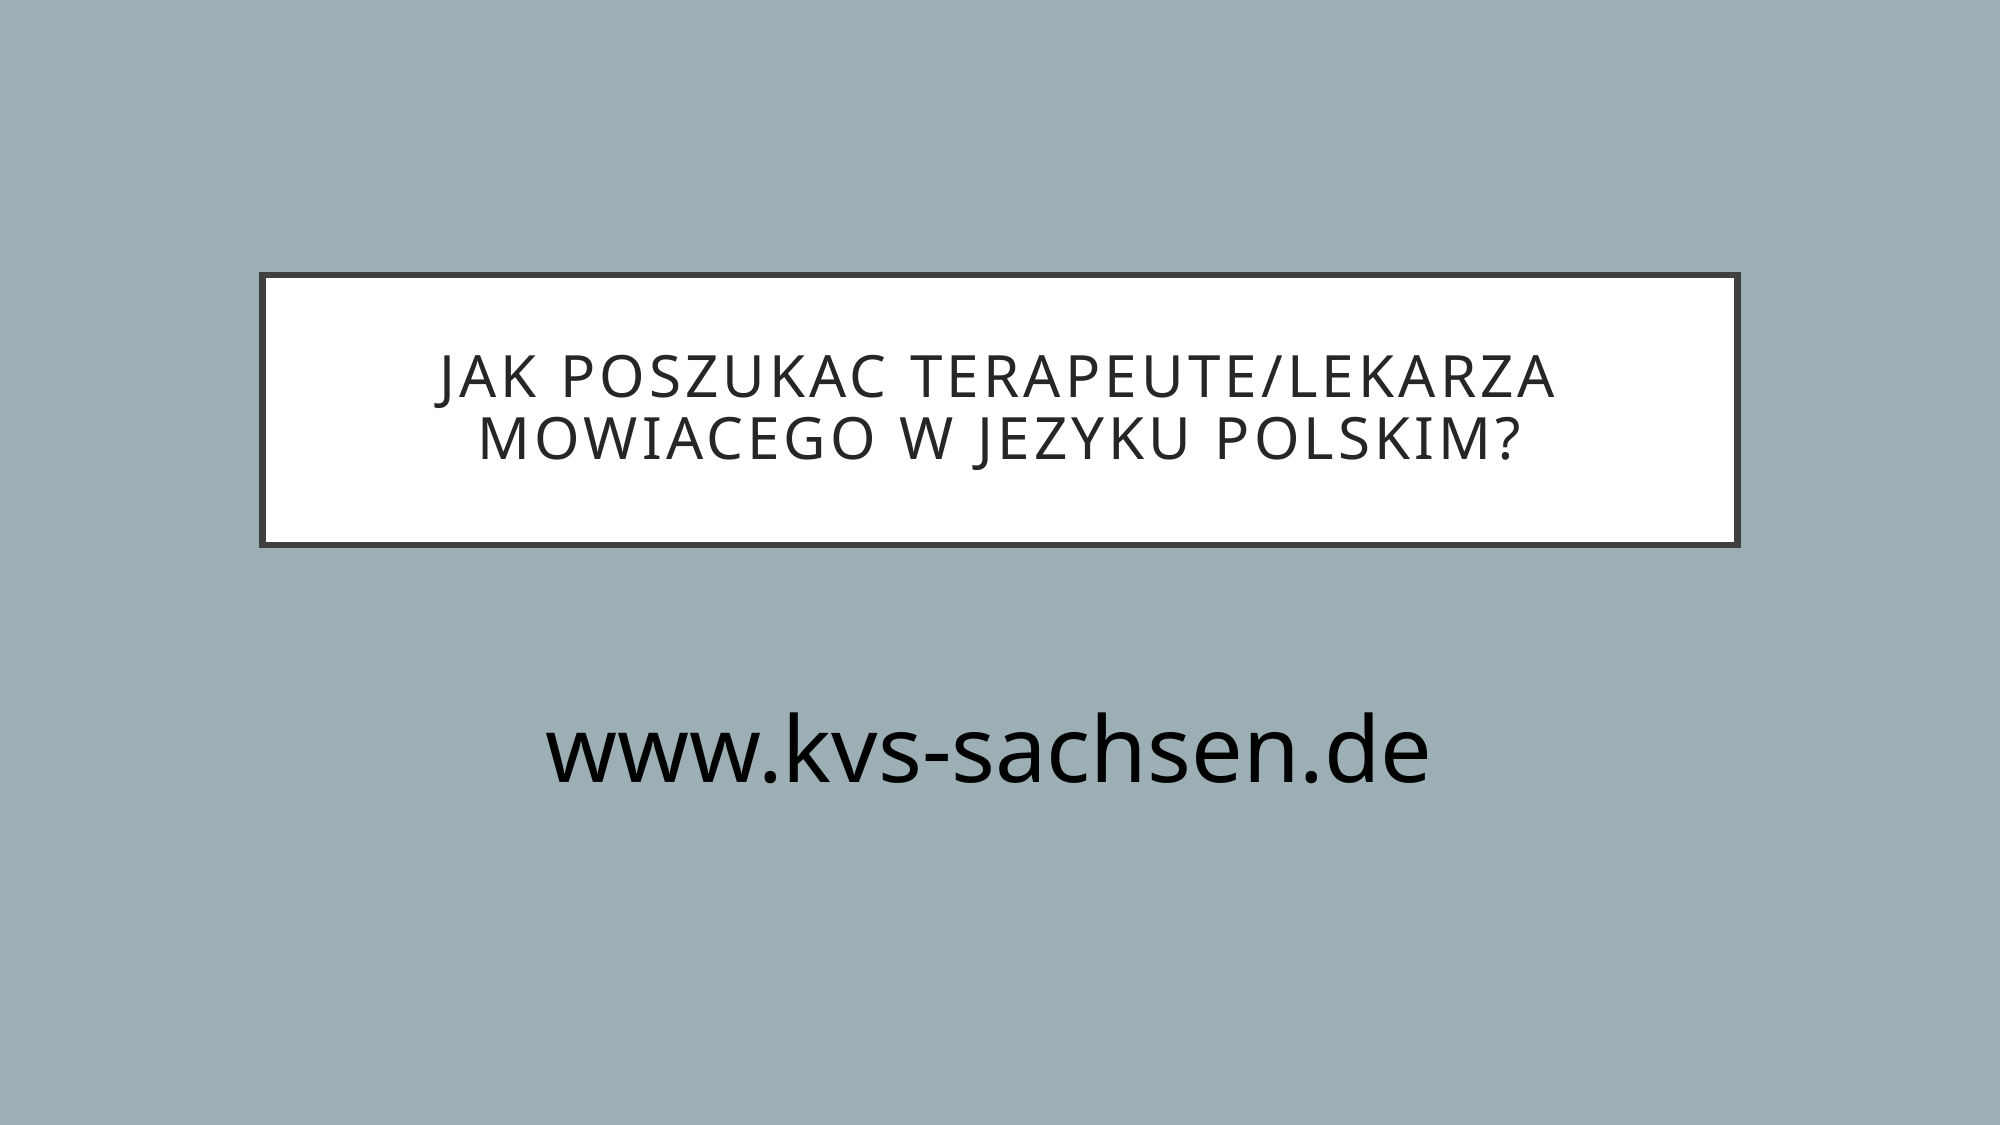

# Jak poszukac terapeute/lekarza mowiacego w jezyku polskim?
www.kvs-sachsen.de